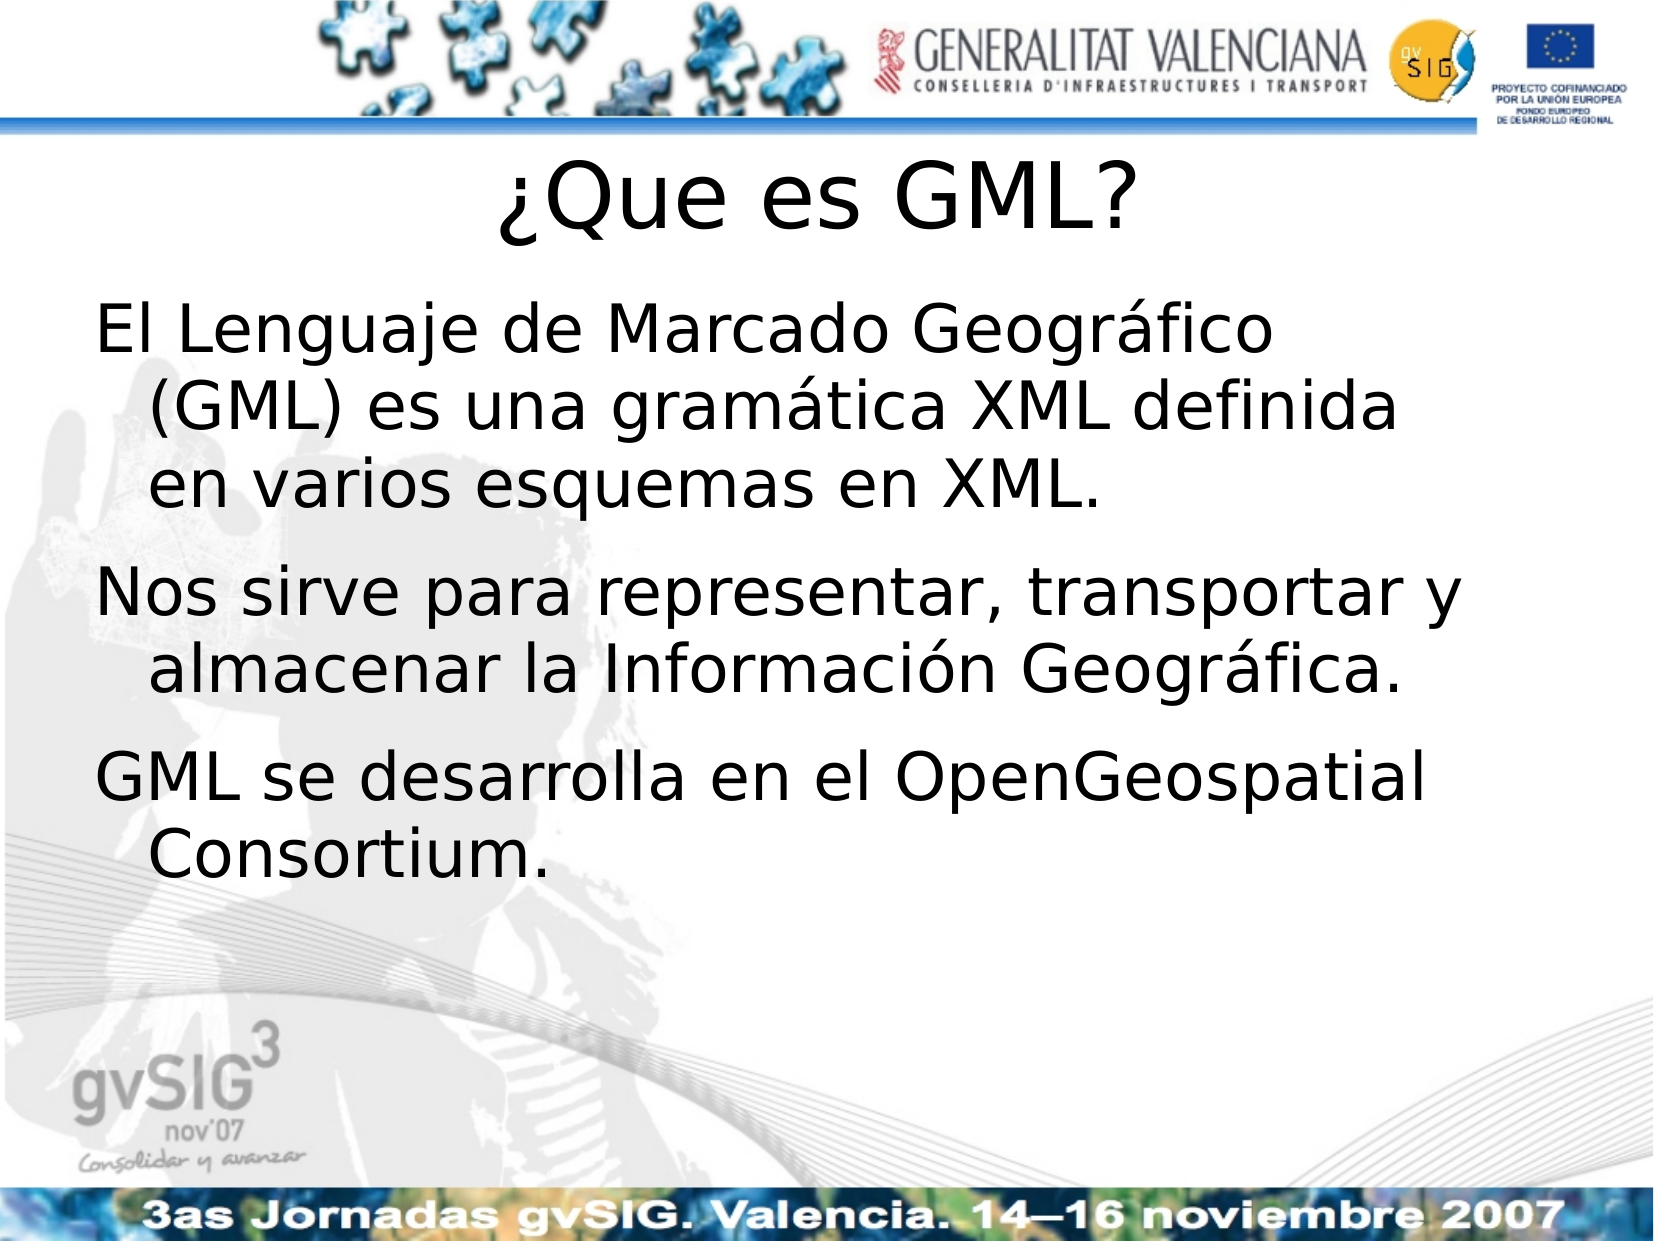

# ¿Que es GML?
El Lenguaje de Marcado Geográfico (GML) es una gramática XML definida en varios esquemas en XML.
Nos sirve para representar, transportar y almacenar la Información Geográfica.
GML se desarrolla en el OpenGeospatial Consortium.